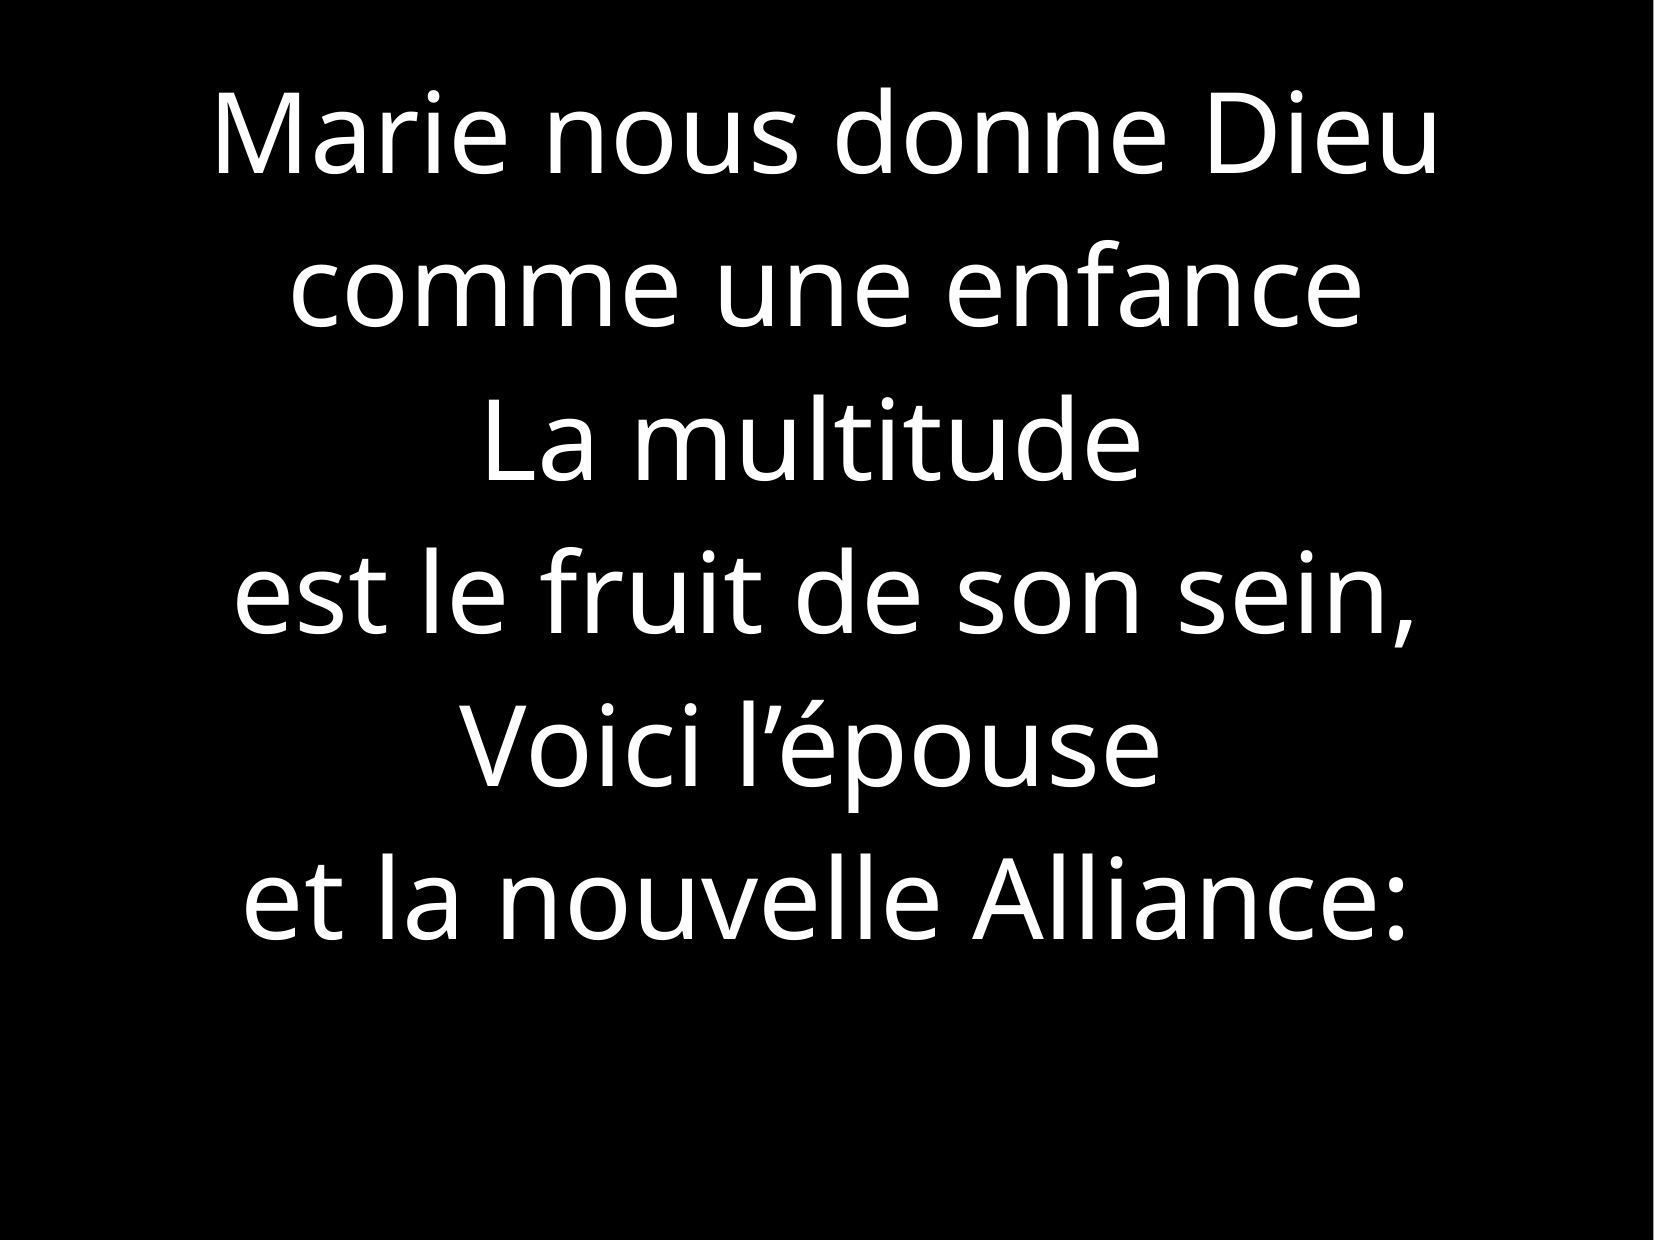

# Marie nous donne Dieu comme une enfance
La multitude
est le fruit de son sein,
Voici l’épouse
et la nouvelle Alliance: